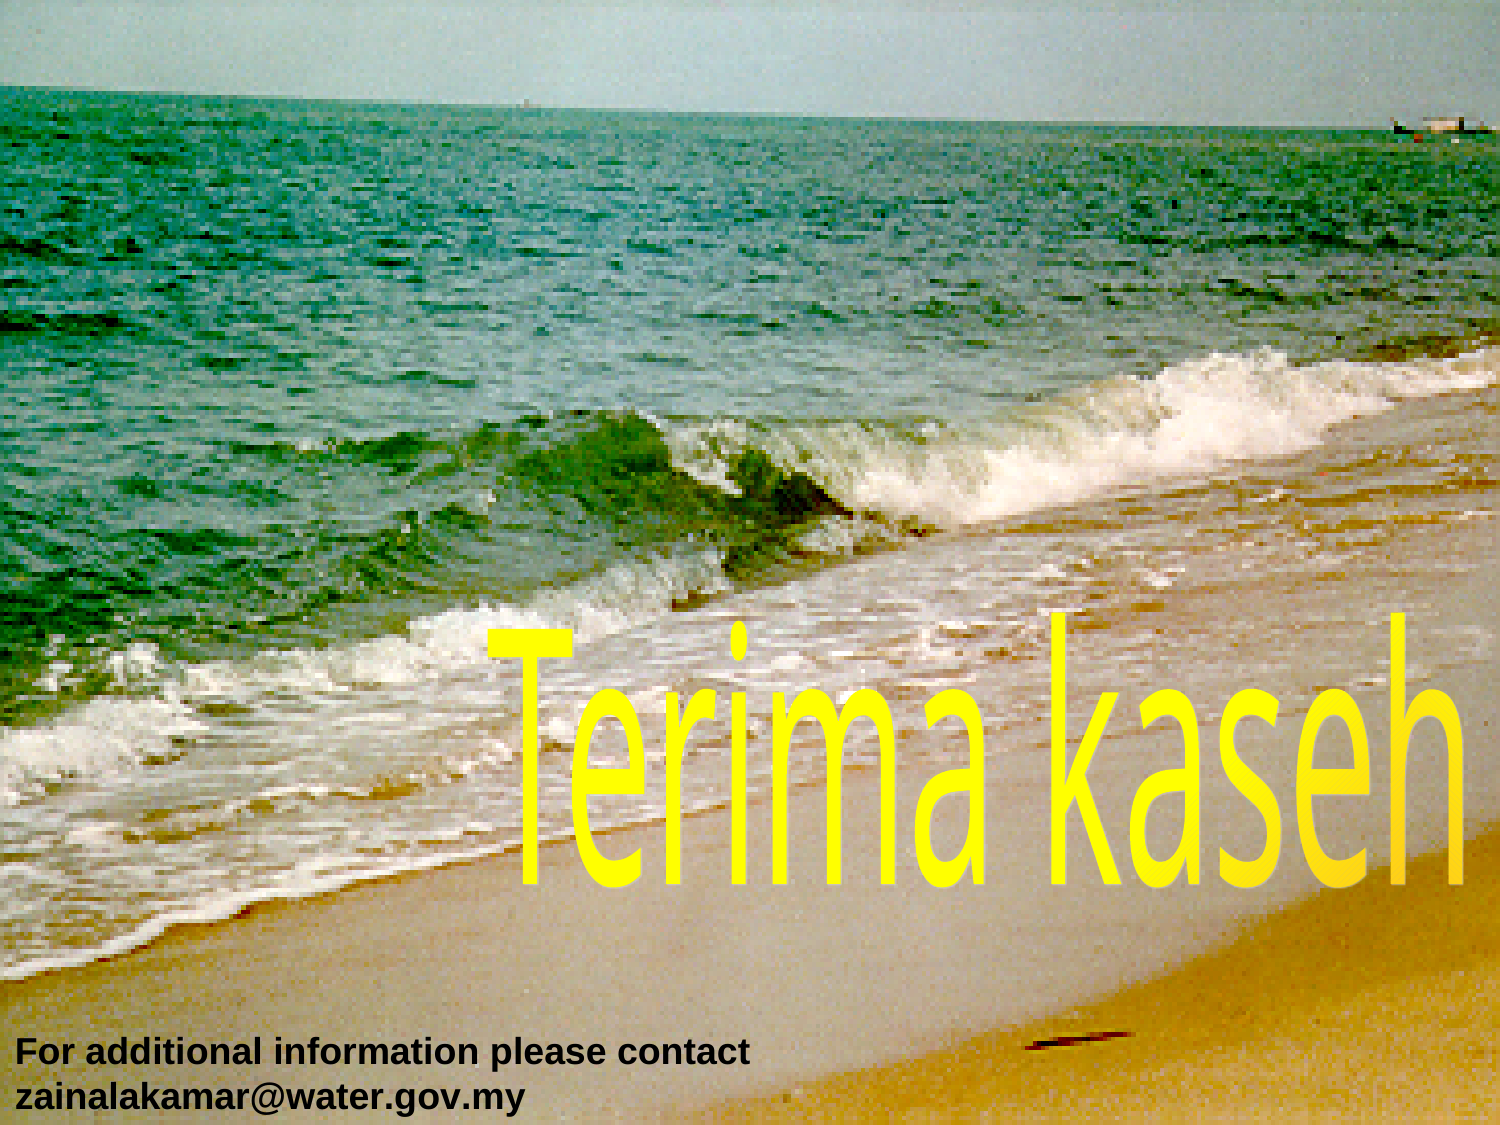

Terima kaseh
For additional information please contact zainalakamar@water.gov.my